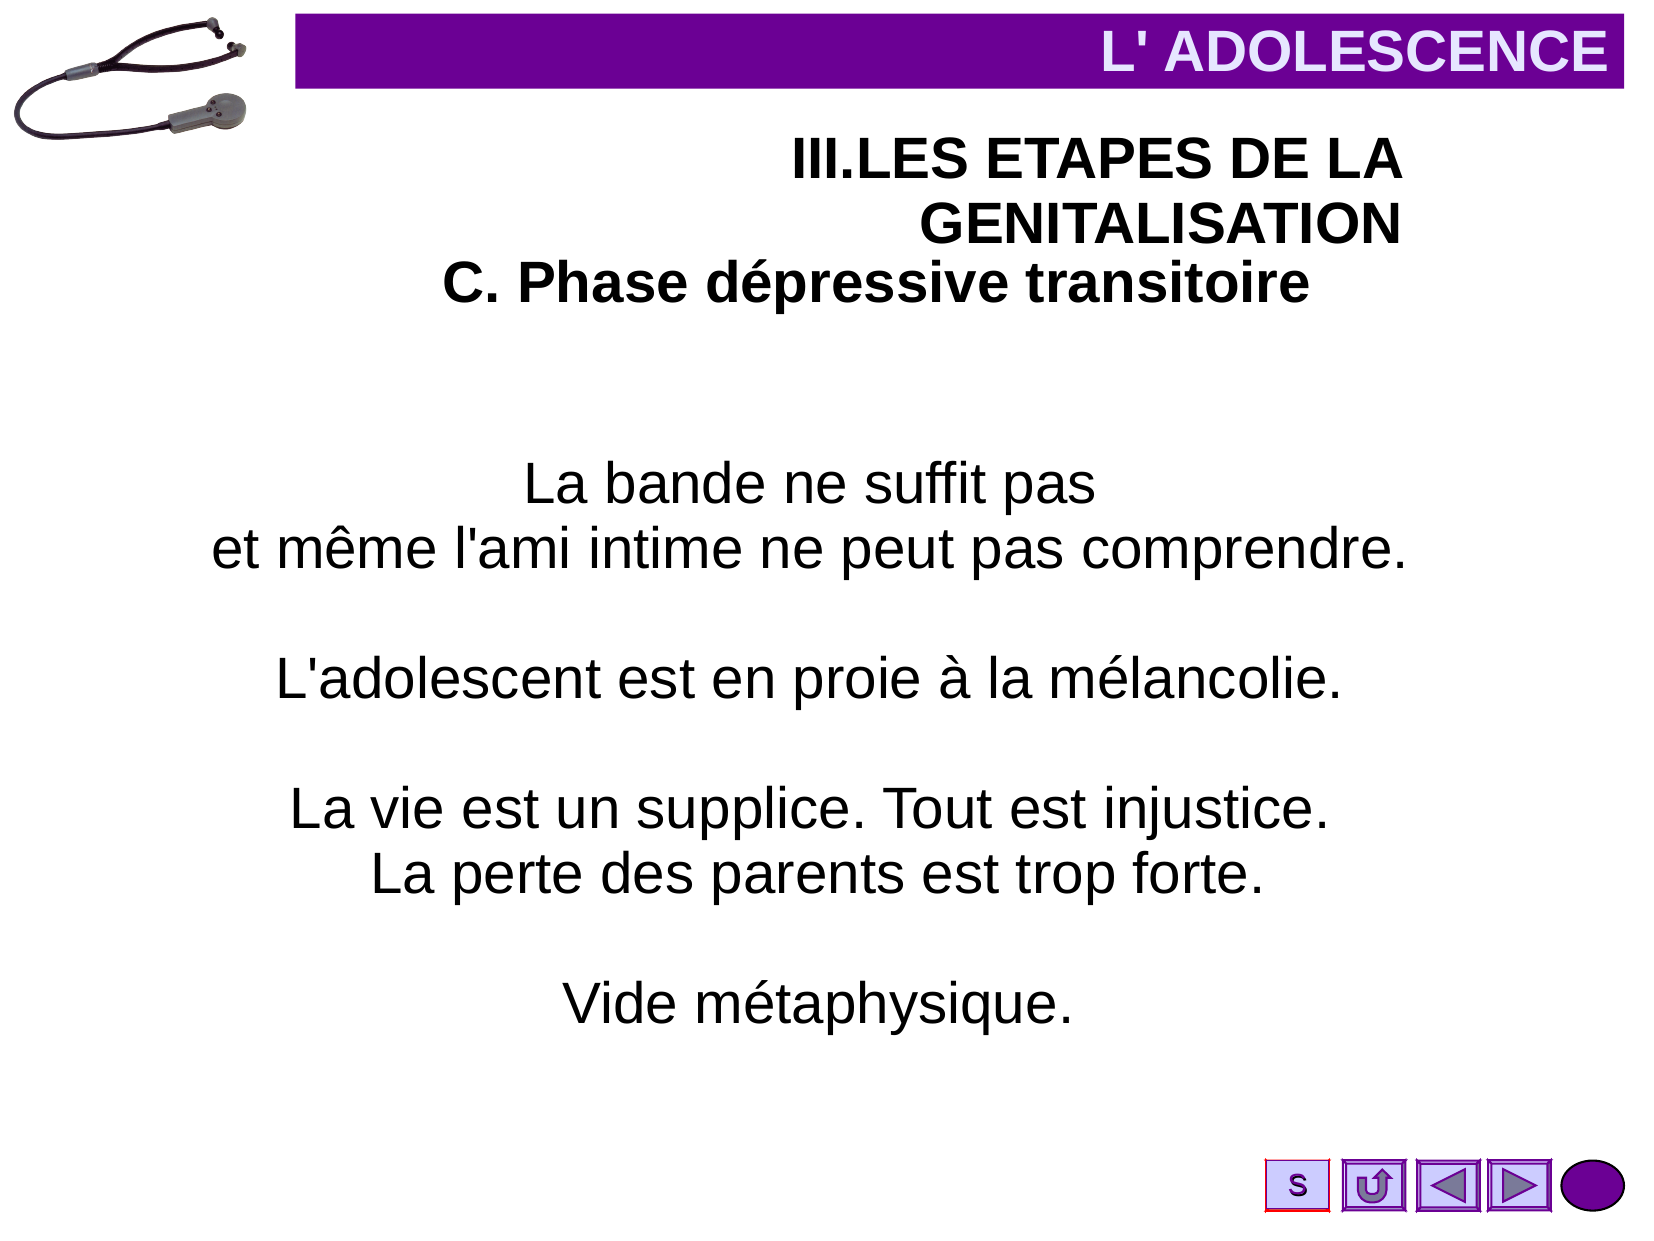

L' ADOLESCENCE
III.LES ETAPES DE LA GENITALISATION
C. Phase dépressive transitoire
La bande ne suffit pas
et même l'ami intime ne peut pas comprendre.
L'adolescent est en proie à la mélancolie.
La vie est un supplice. Tout est injustice.
La perte des parents est trop forte.
Vide métaphysique.